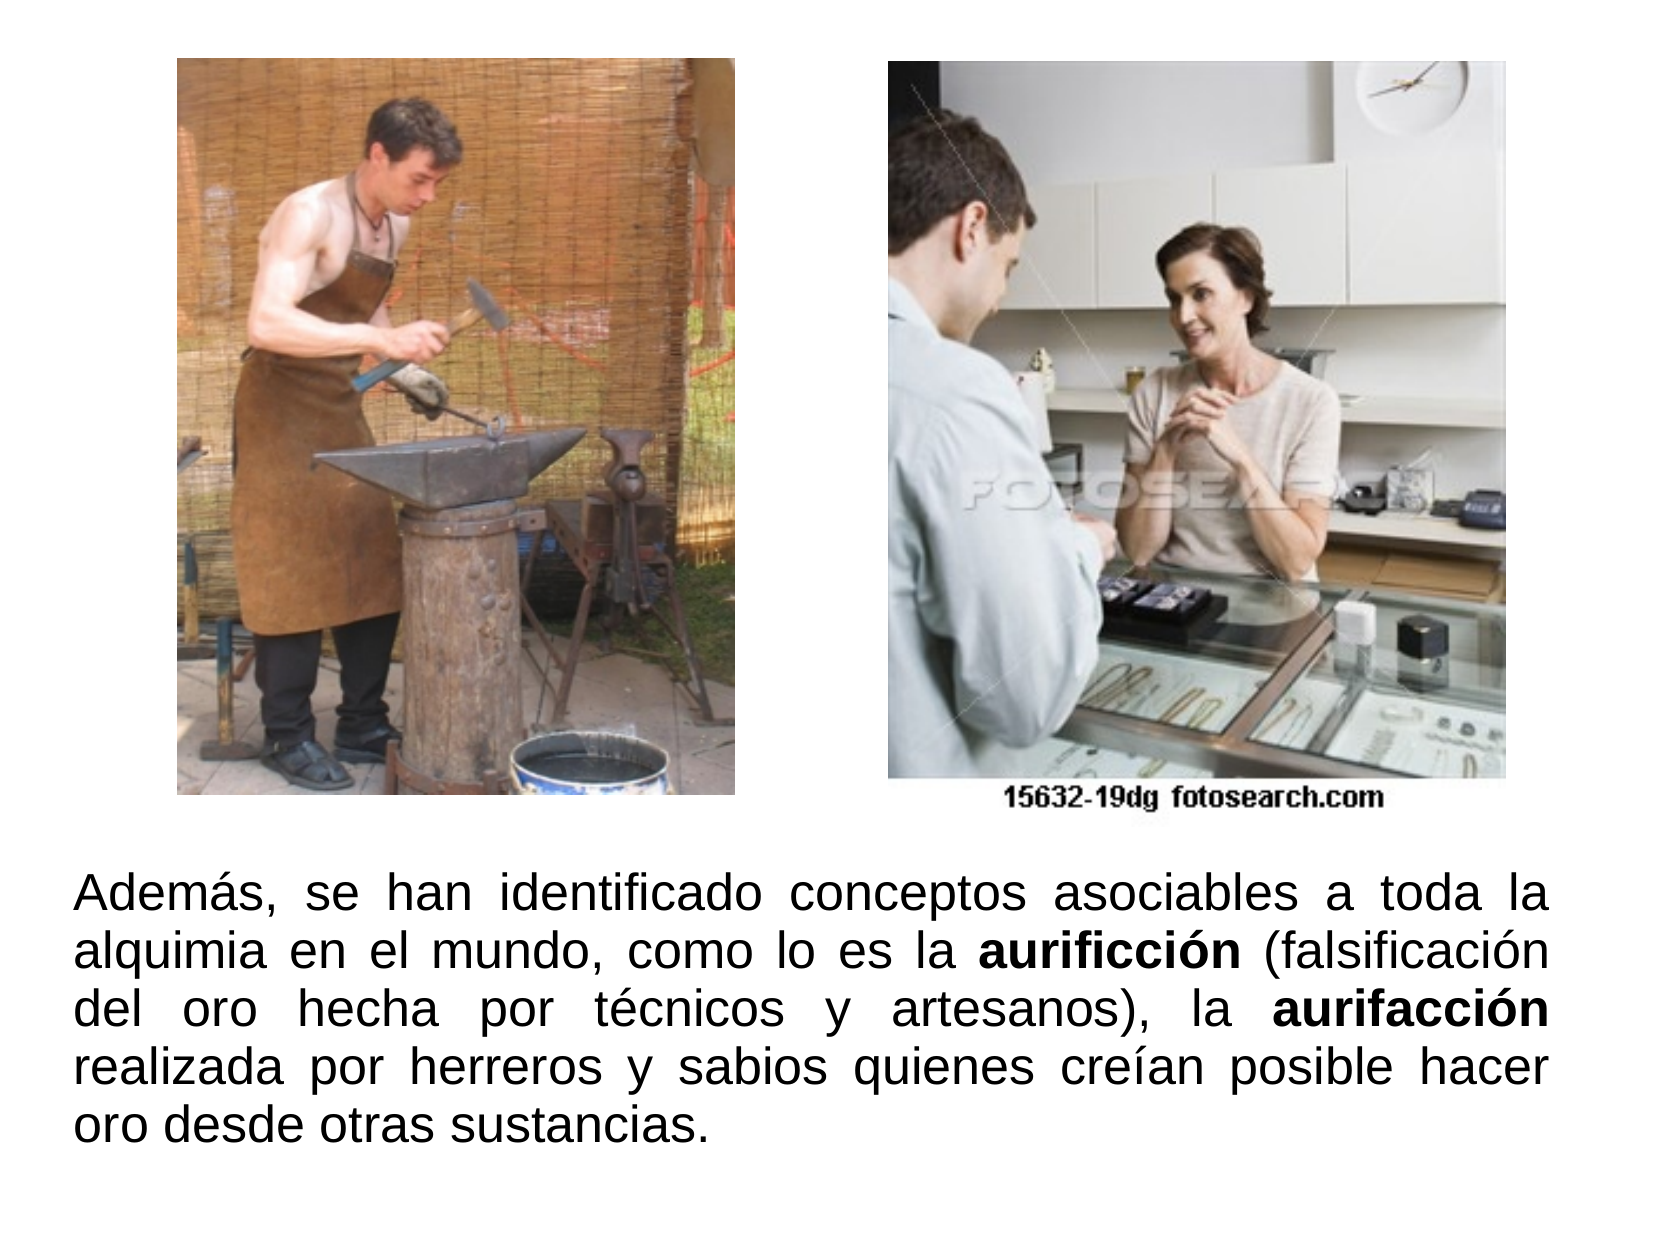

Además, se han identificado conceptos asociables a toda la alquimia en el mundo, como lo es la aurificción (falsificación del oro hecha por técnicos y artesanos), la aurifacción realizada por herreros y sabios quienes creían posible hacer oro desde otras sustancias.